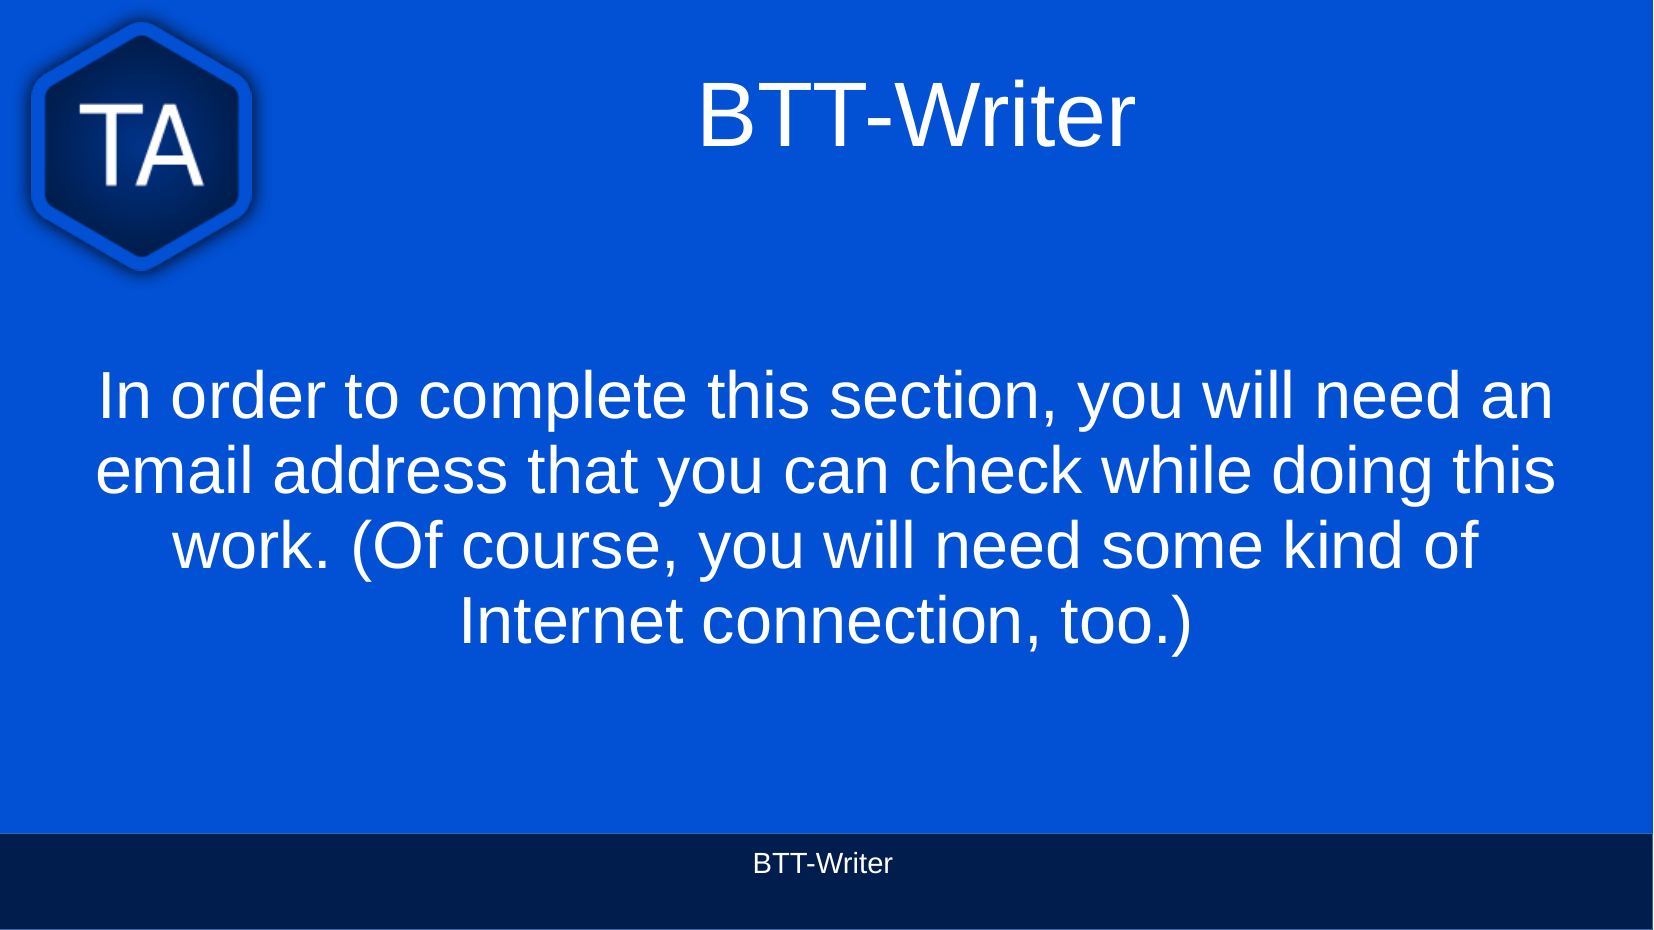

# BTT-Writer
In order to complete this section, you will need an email address that you can check while doing this work. (Of course, you will need some kind of Internet connection, too.)